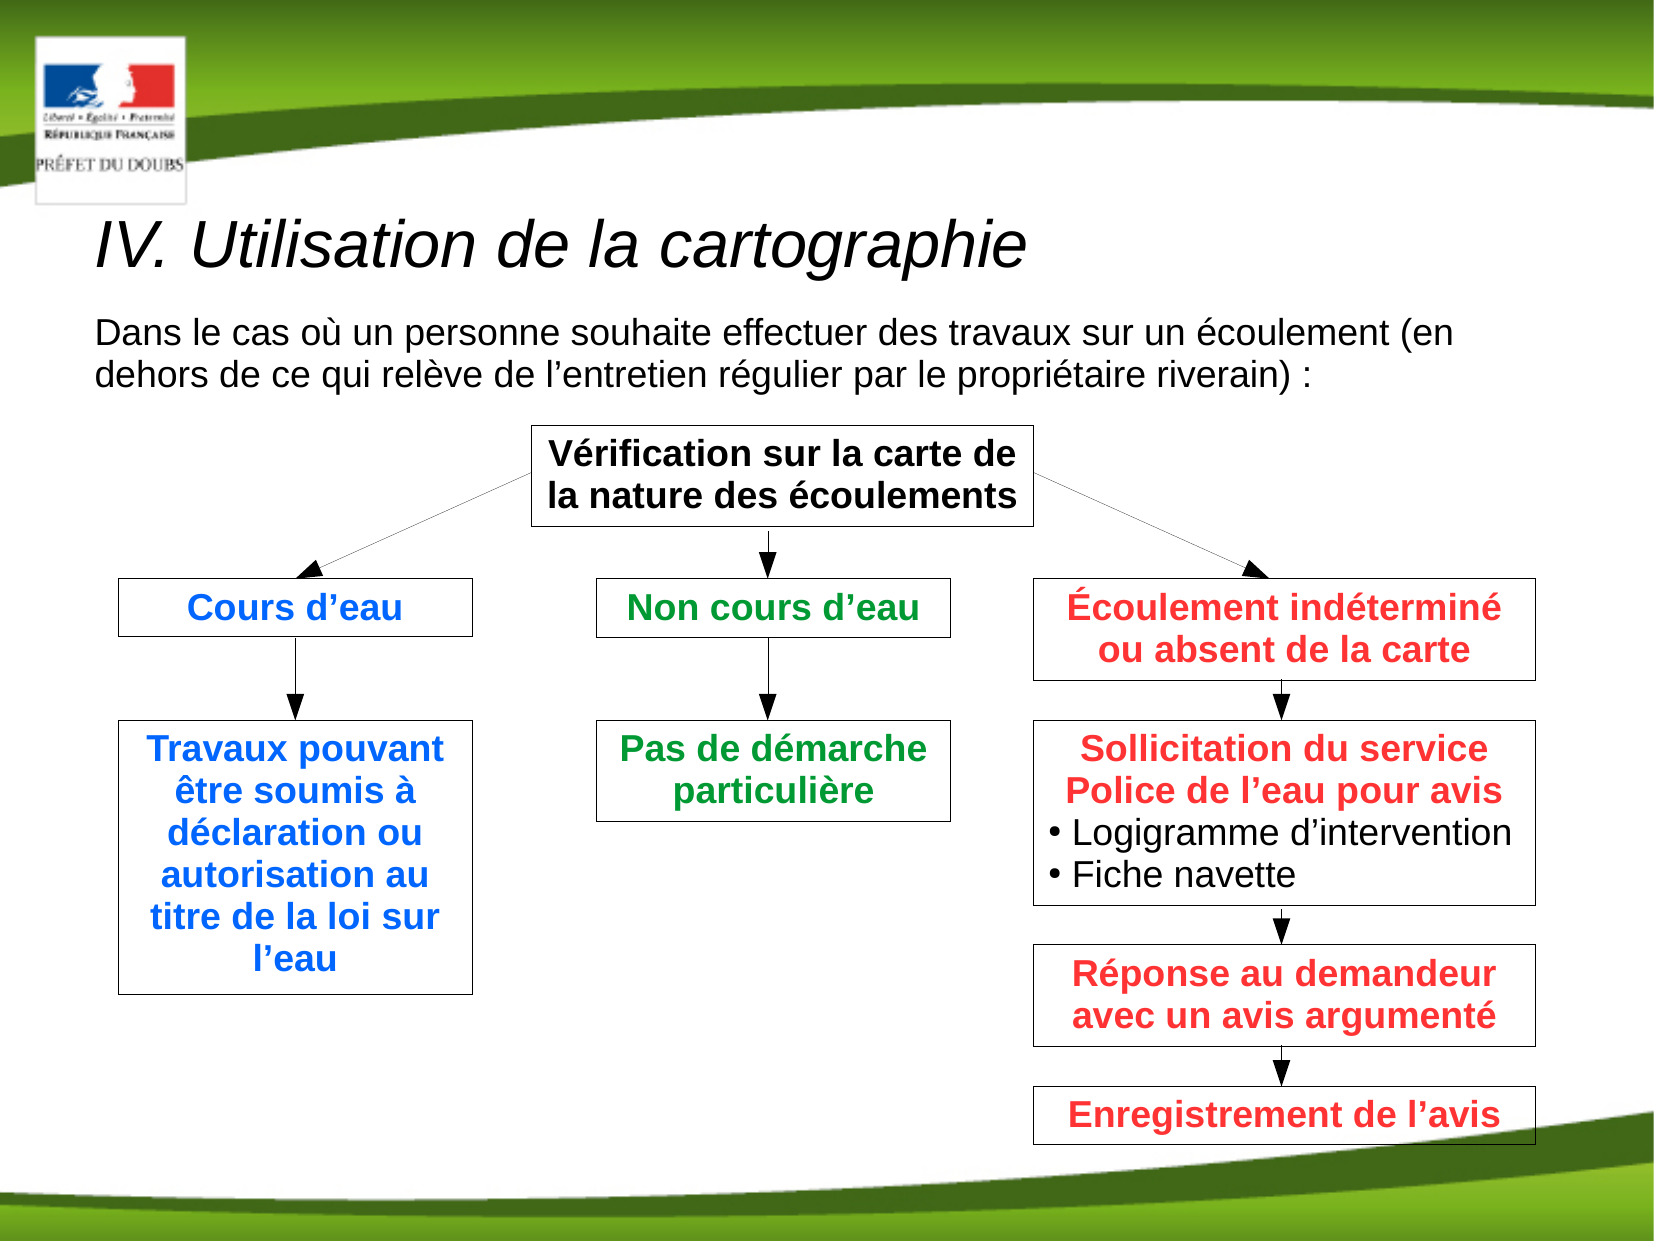

#
 Utilisation de la cartographie
Dans le cas où un personne souhaite effectuer des travaux sur un écoulement (en dehors de ce qui relève de l’entretien régulier par le propriétaire riverain) :
Vérification sur la carte de la nature des écoulements
Cours d’eau
Non cours d’eau
Écoulement indéterminé ou absent de la carte
Travaux pouvant être soumis à déclaration ou autorisation au titre de la loi sur l’eau
Pas de démarche particulière
Sollicitation du service Police de l’eau pour avis
 Logigramme d’intervention
 Fiche navette
Réponse au demandeur avec un avis argumenté
Enregistrement de l’avis